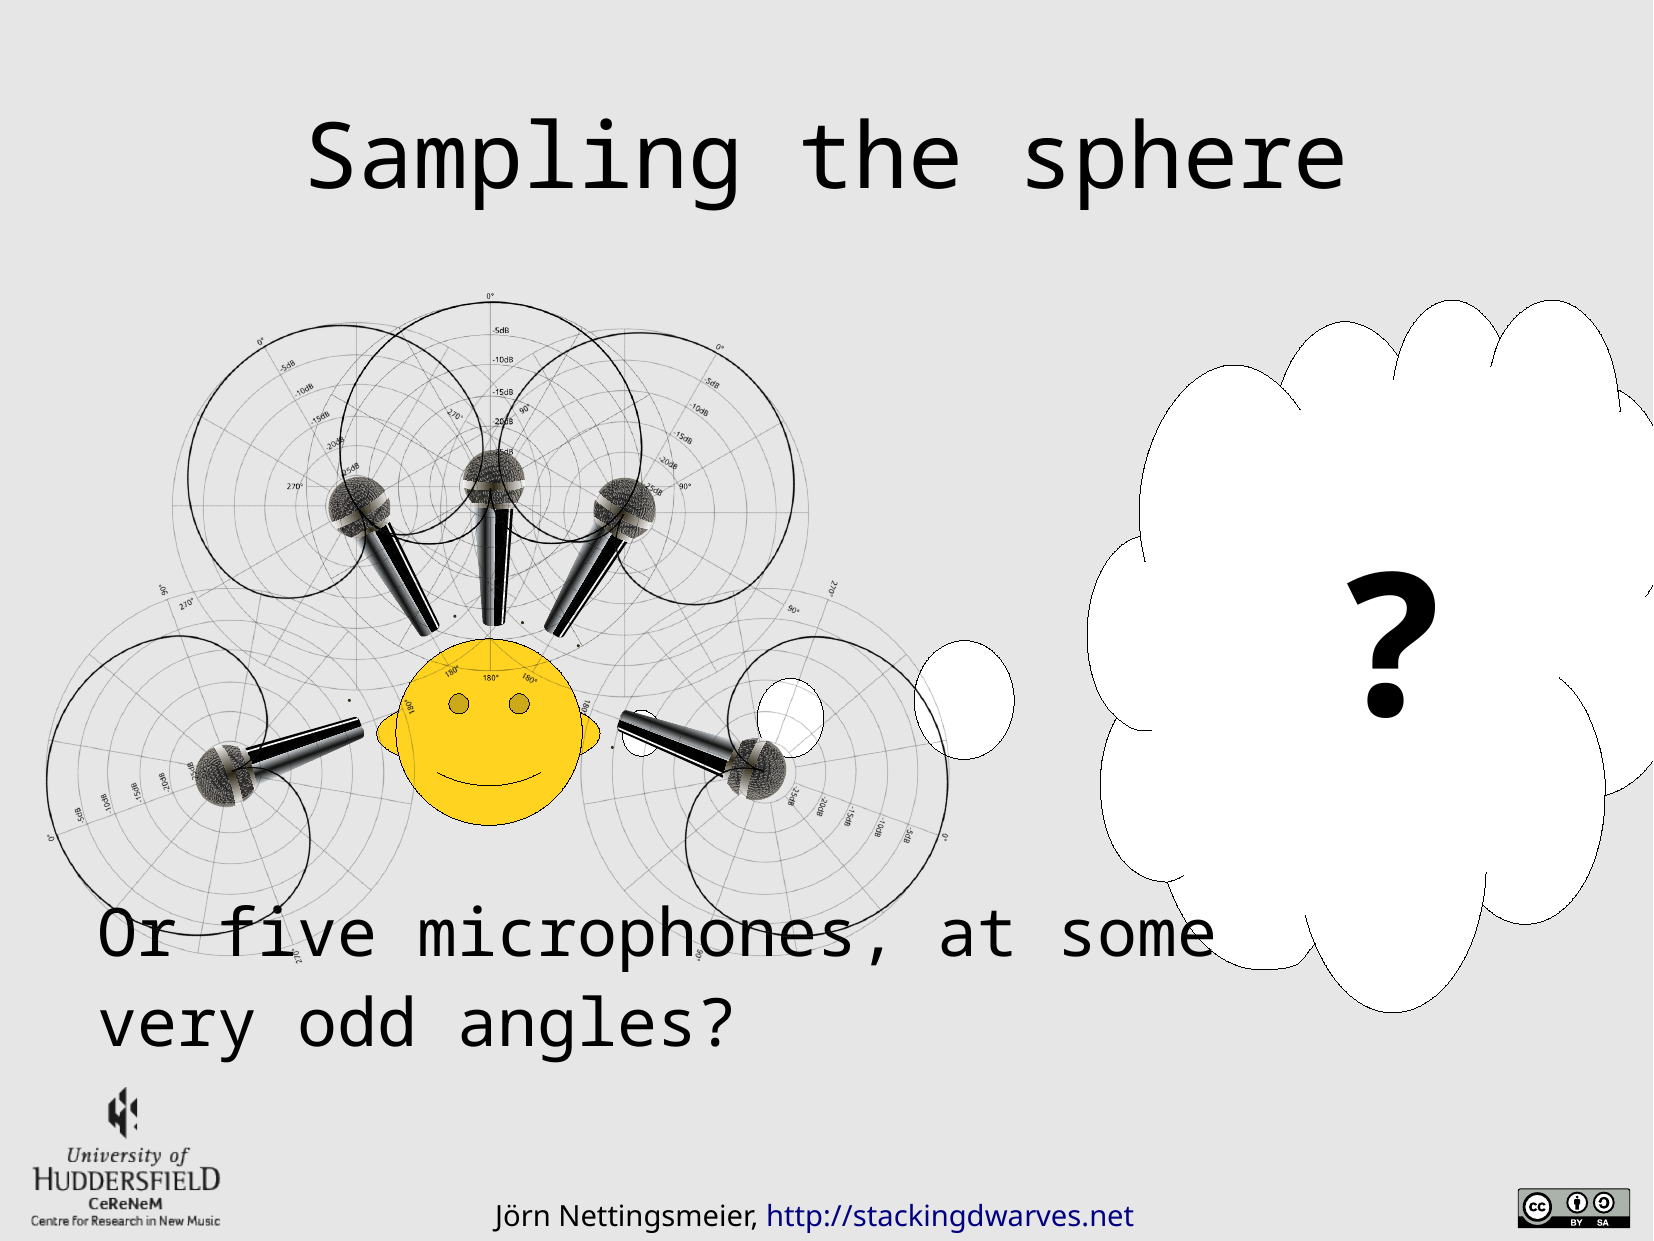

# Sampling the sphere
?
Or five microphones, at some very odd angles?